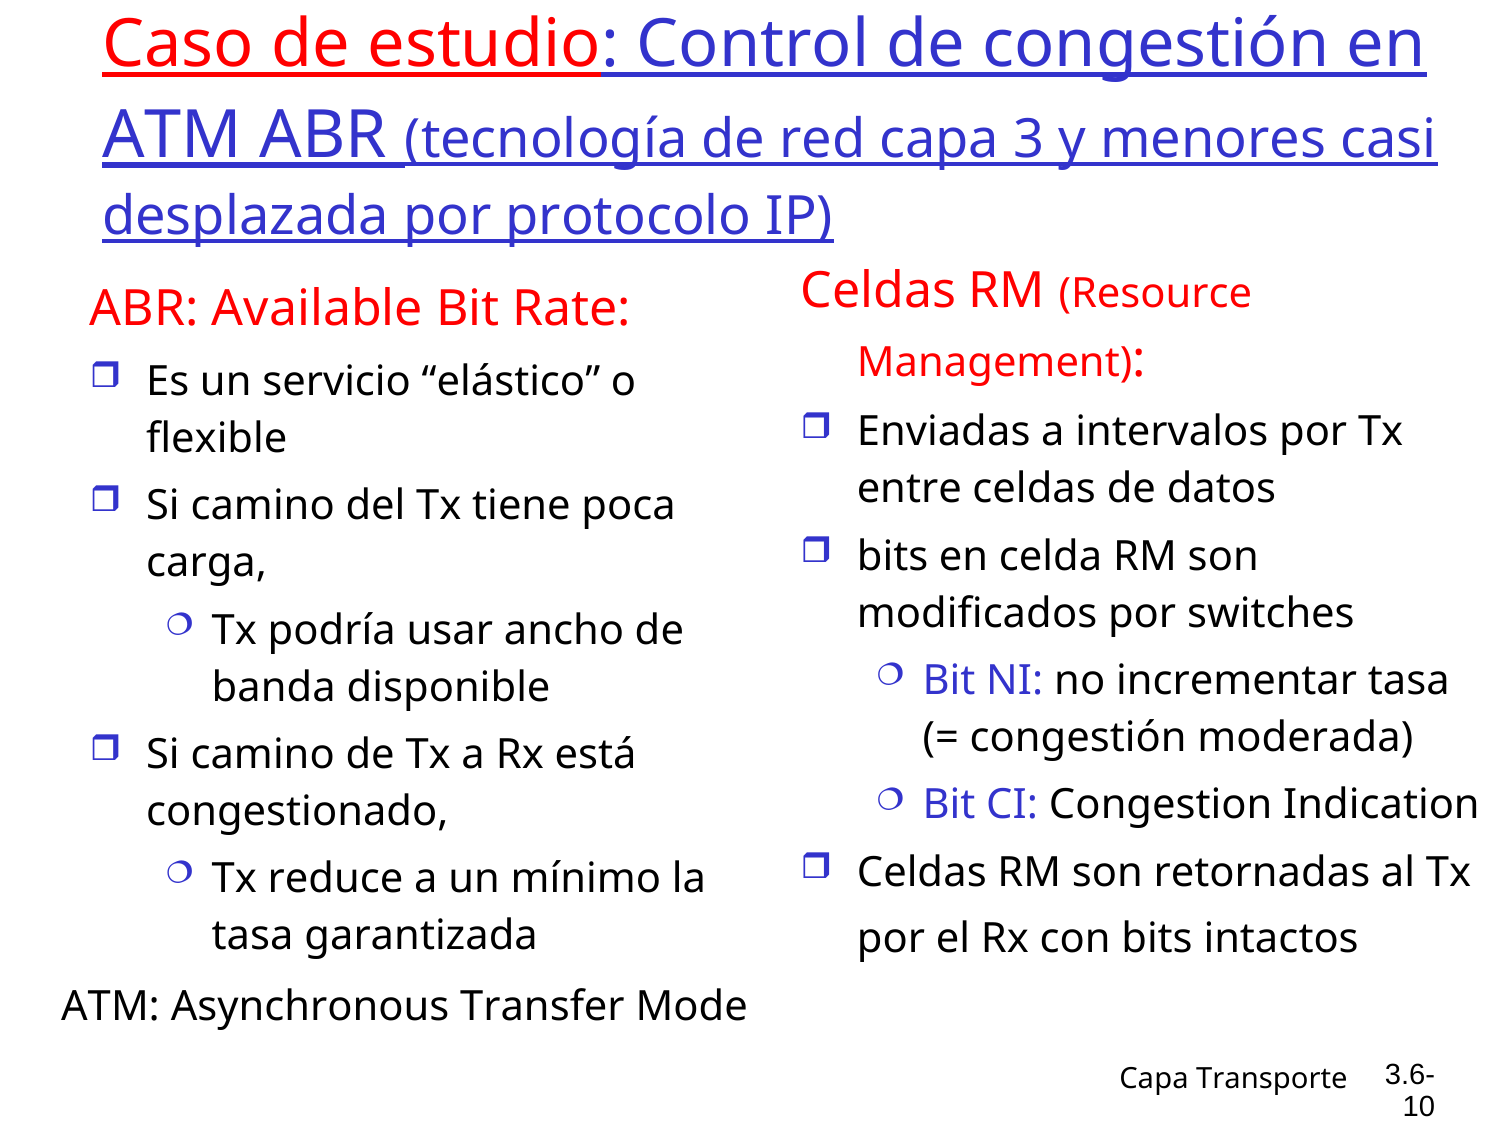

# Caso de estudio: Control de congestión en ATM ABR (tecnología de red capa 3 y menores casi desplazada por protocolo IP)
Celdas RM (Resource Management):
Enviadas a intervalos por Tx entre celdas de datos
bits en celda RM son modificados por switches
Bit NI: no incrementar tasa (= congestión moderada)
Bit CI: Congestion Indication
Celdas RM son retornadas al Tx por el Rx con bits intactos
ABR: Available Bit Rate:
Es un servicio “elástico” o flexible
Si camino del Tx tiene poca carga,
Tx podría usar ancho de banda disponible
Si camino de Tx a Rx está congestionado,
Tx reduce a un mínimo la tasa garantizada
ATM: Asynchronous Transfer Mode
10